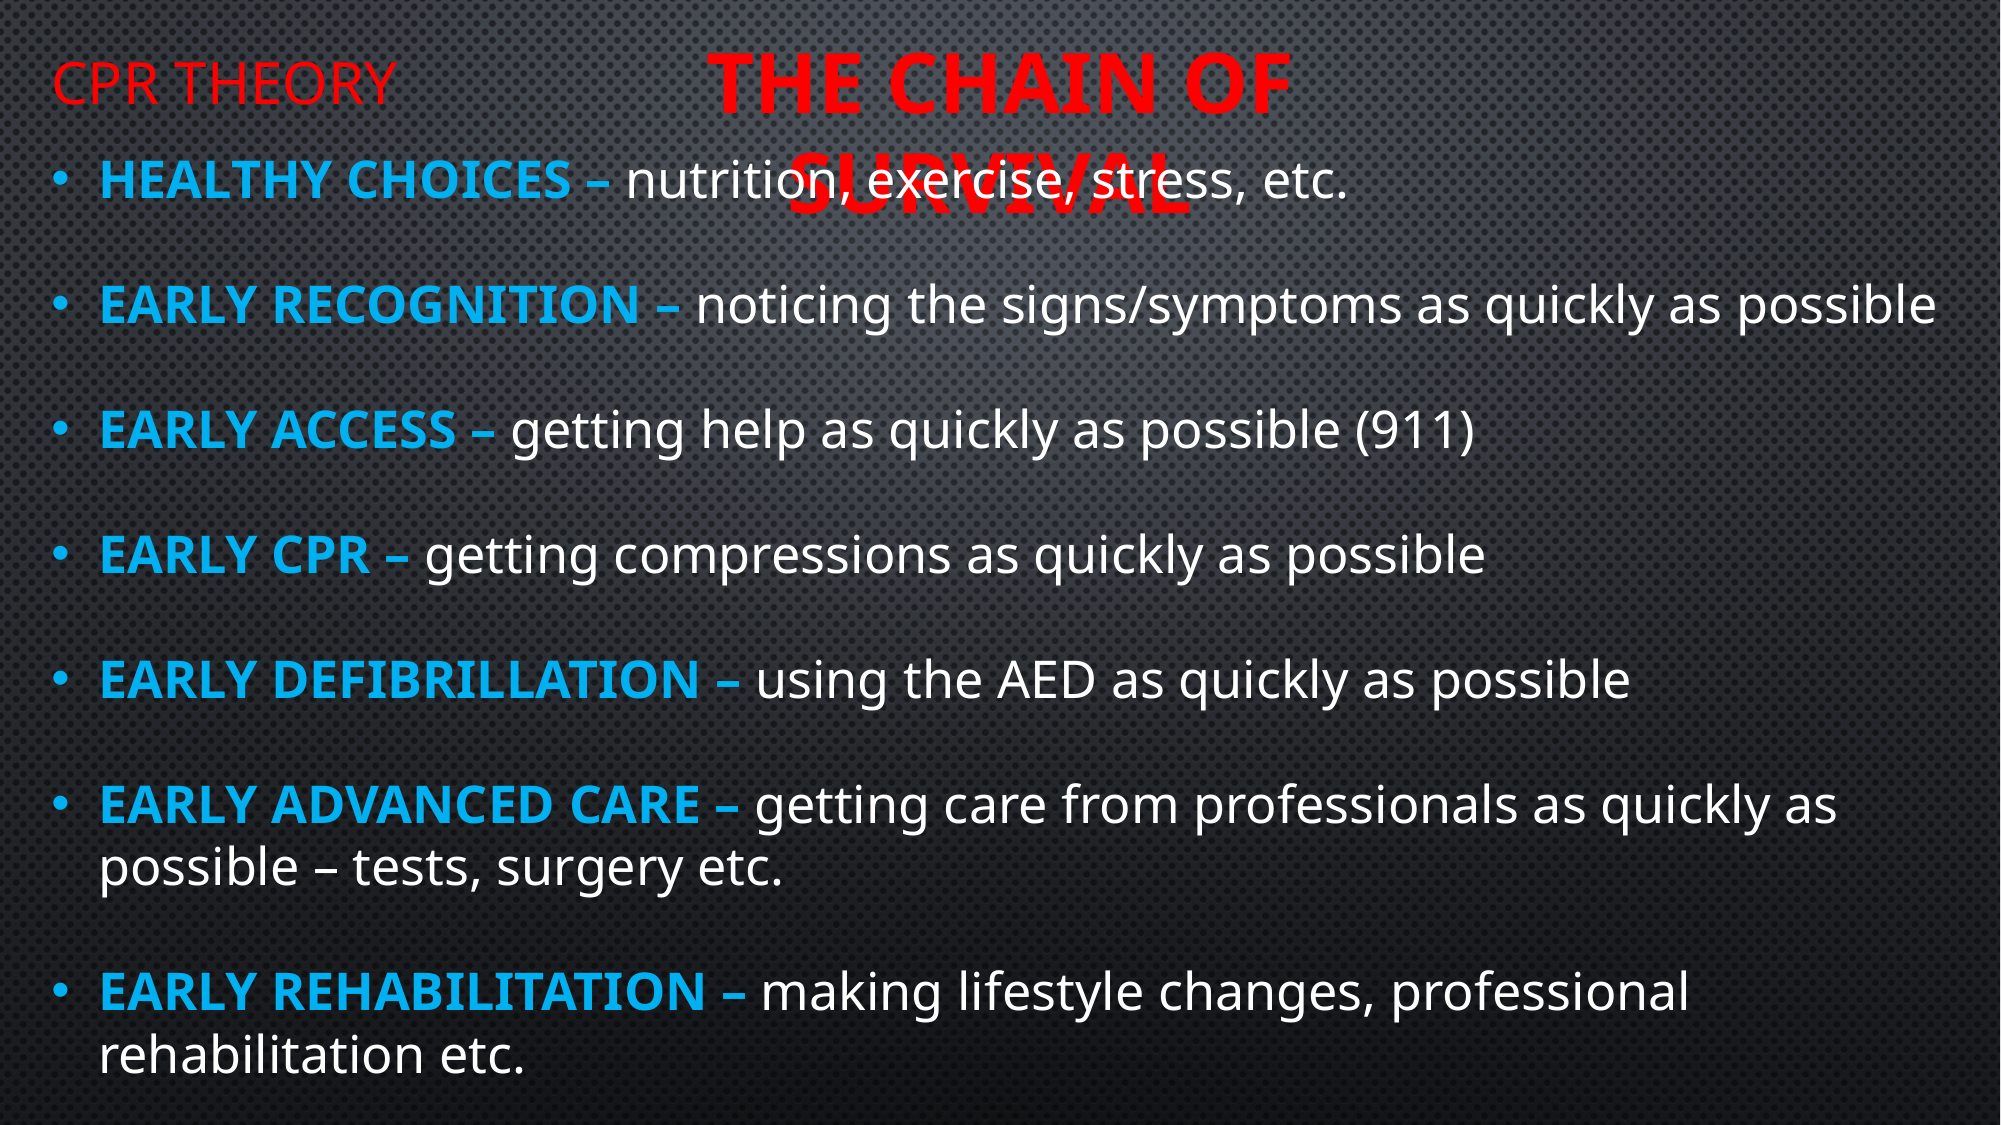

THE CHAIN OF SURVIVAL
CPR Theory
HEALTHY CHOICES – nutrition, exercise, stress, etc.
EARLY RECOGNITION – noticing the signs/symptoms as quickly as possible
EARLY ACCESS – getting help as quickly as possible (911)
EARLY CPR – getting compressions as quickly as possible
EARLY DEFIBRILLATION – using the AED as quickly as possible
EARLY ADVANCED CARE – getting care from professionals as quickly as possible – tests, surgery etc.
EARLY REHABILITATION – making lifestyle changes, professional rehabilitation etc.